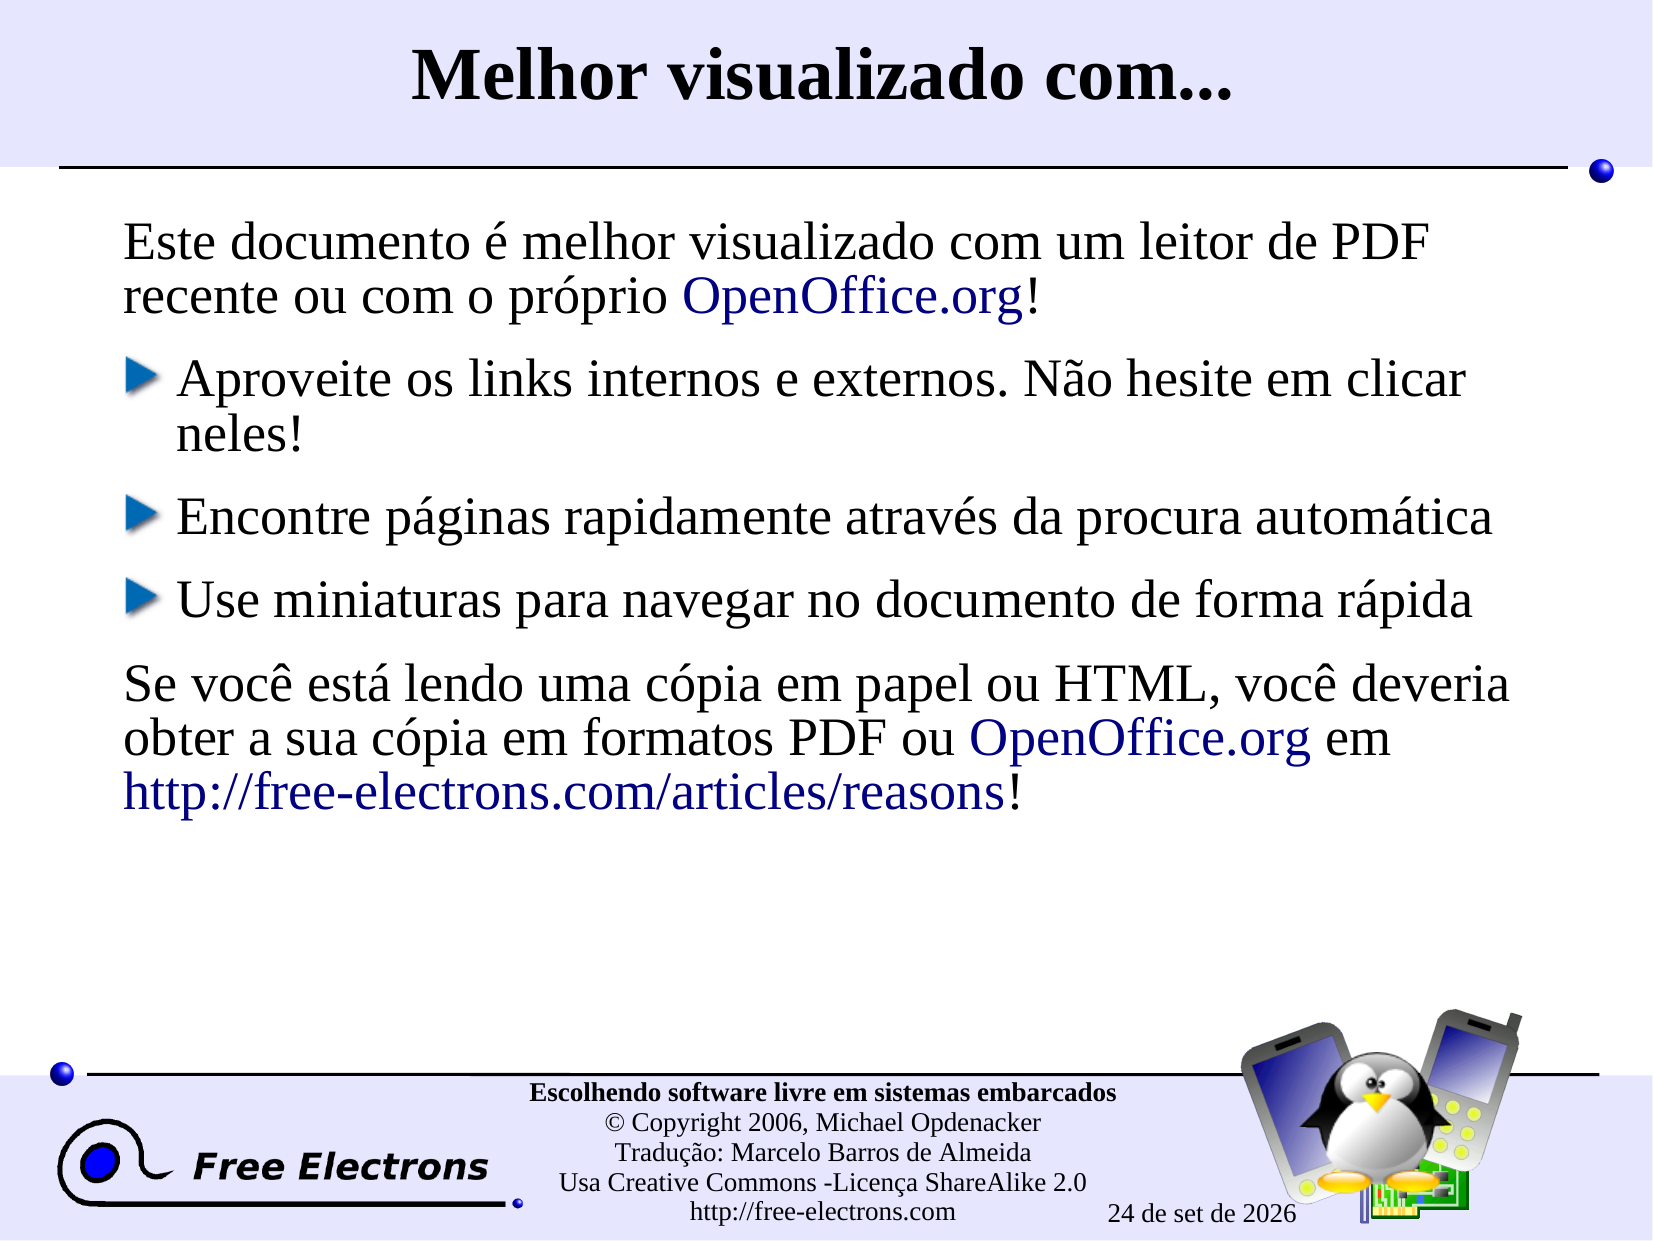

# Melhor visualizado com...
Este documento é melhor visualizado com um leitor de PDF recente ou com o próprio OpenOffice.org!
Aproveite os links internos e externos. Não hesite em clicar neles!
Encontre páginas rapidamente através da procura automática
Use miniaturas para navegar no documento de forma rápida
Se você está lendo uma cópia em papel ou HTML, você deveria obter a sua cópia em formatos PDF ou OpenOffice.org em http://free-electrons.com/articles/reasons!